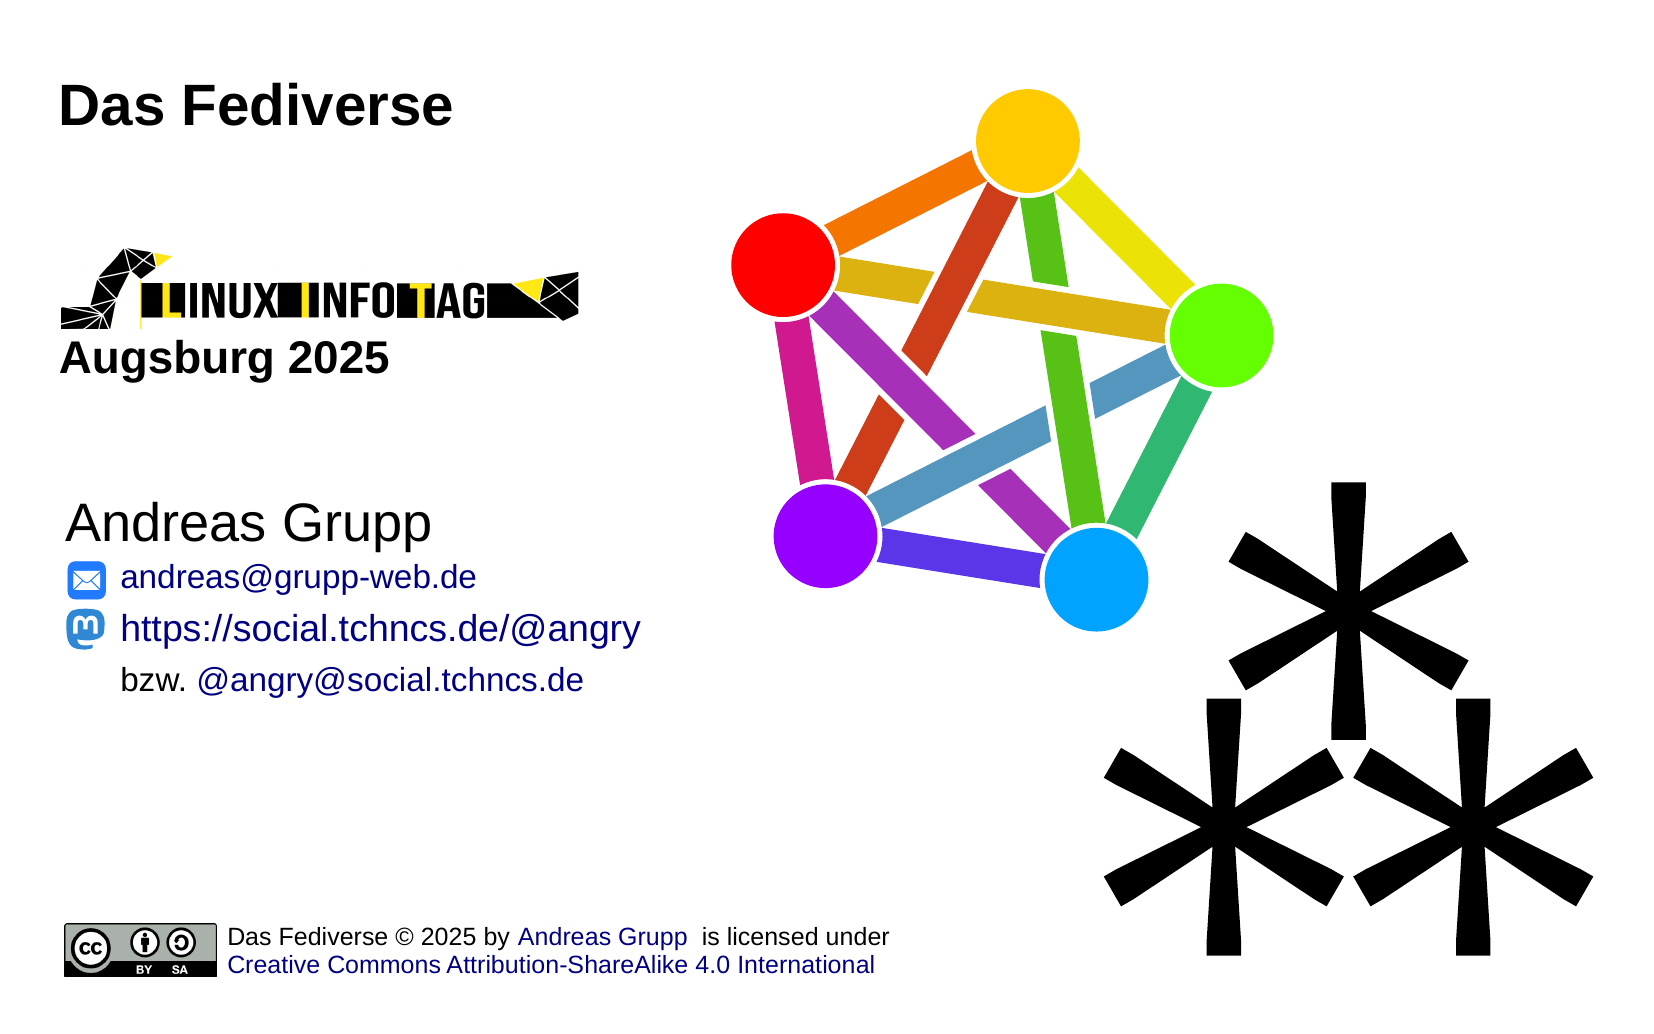

Das Fediverse
Augsburg 2025
# Andreas Grupp
 andreas@grupp-web.de
 https://social.tchncs.de/@angry
 bzw. @angry@social.tchncs.de
Das Fediverse © 2025 by Andreas Grupp is licensed under Creative Commons Attribution-ShareAlike 4.0 International